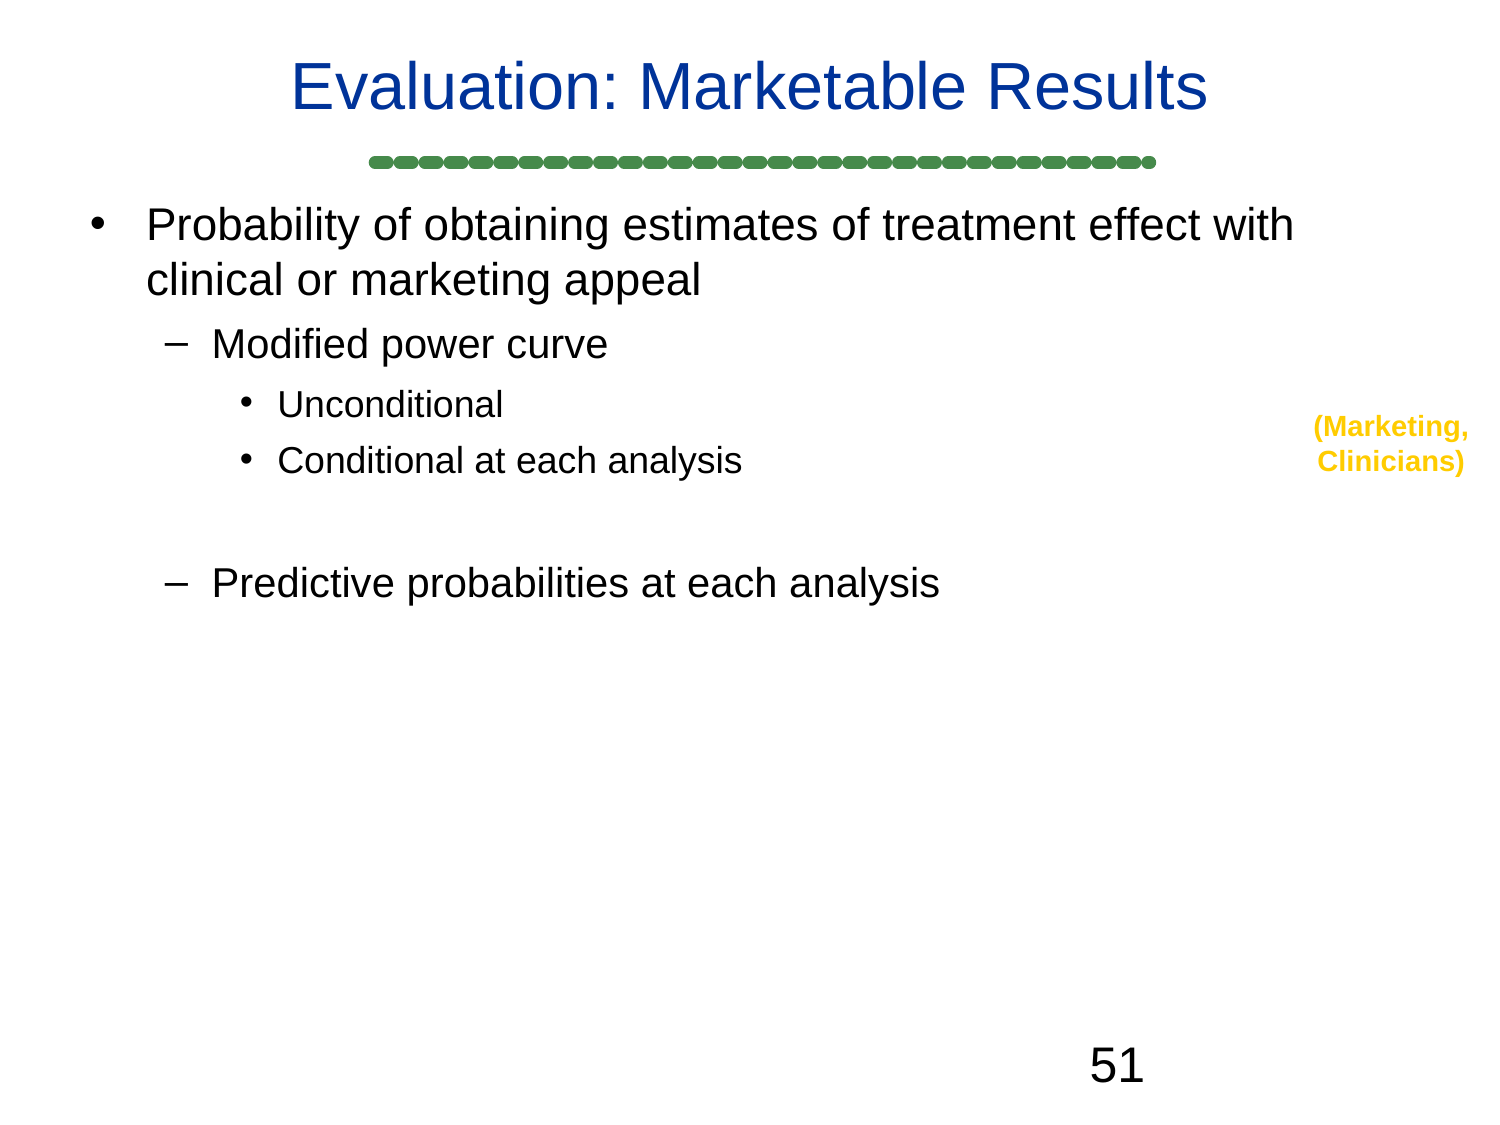

# Evaluation: Marketable Results
Probability of obtaining estimates of treatment effect with clinical or marketing appeal
Modified power curve
Unconditional
Conditional at each analysis
Predictive probabilities at each analysis
(Marketing,
Clinicians)
51